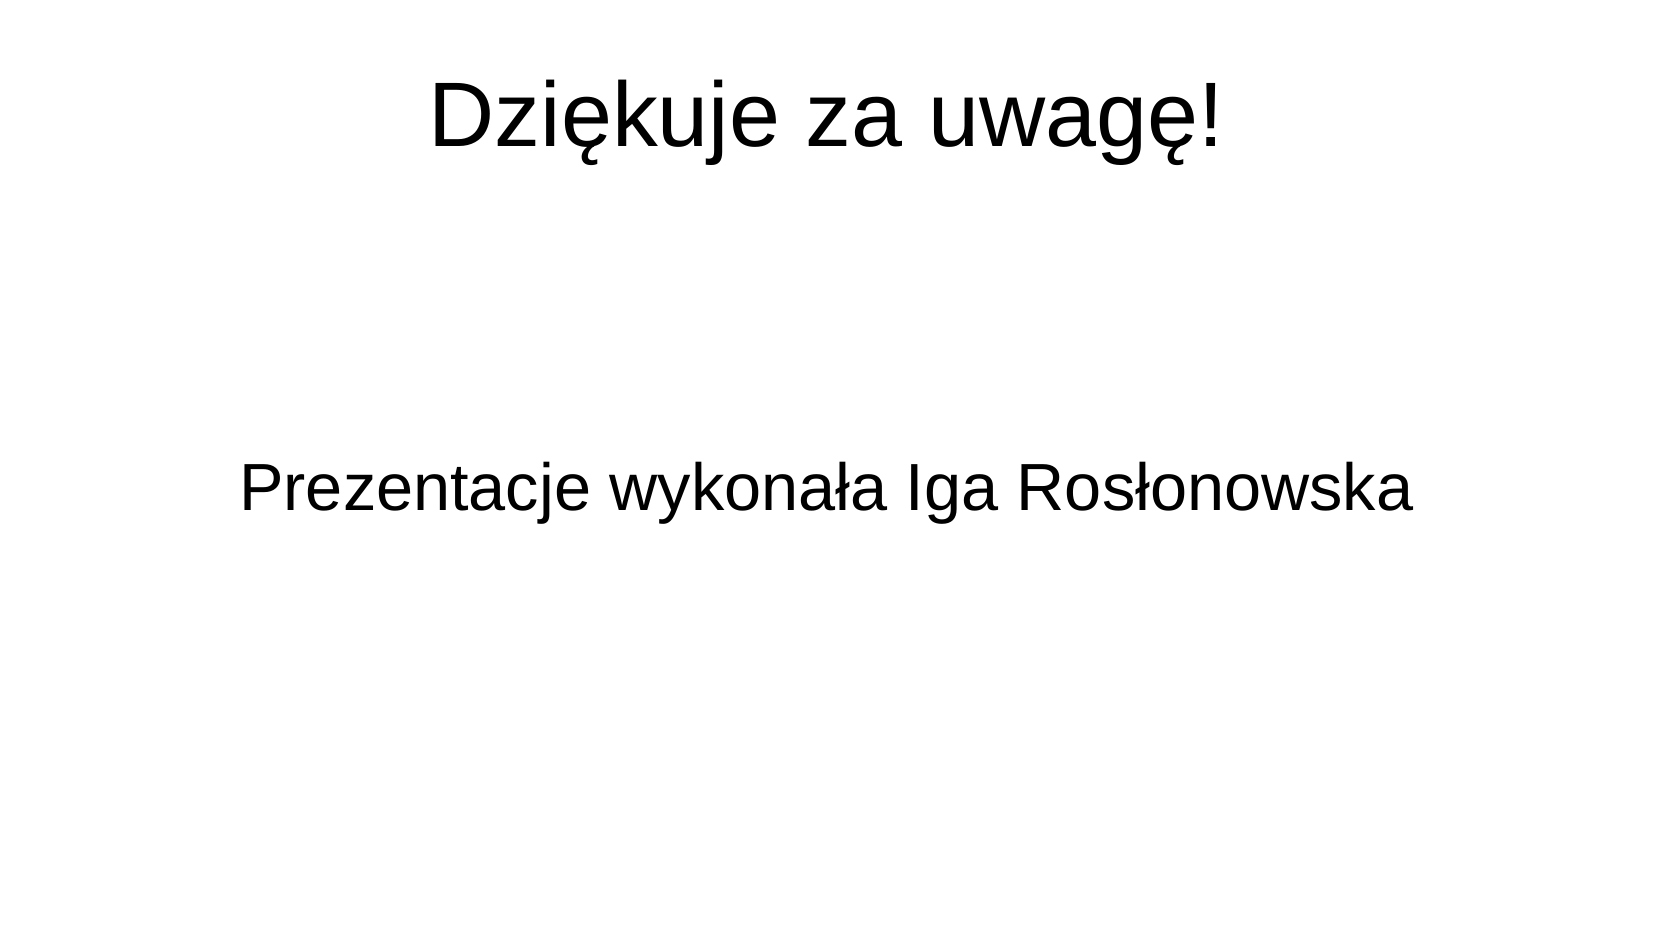

# Dziękuje za uwagę!
Prezentacje wykonała Iga Rosłonowska